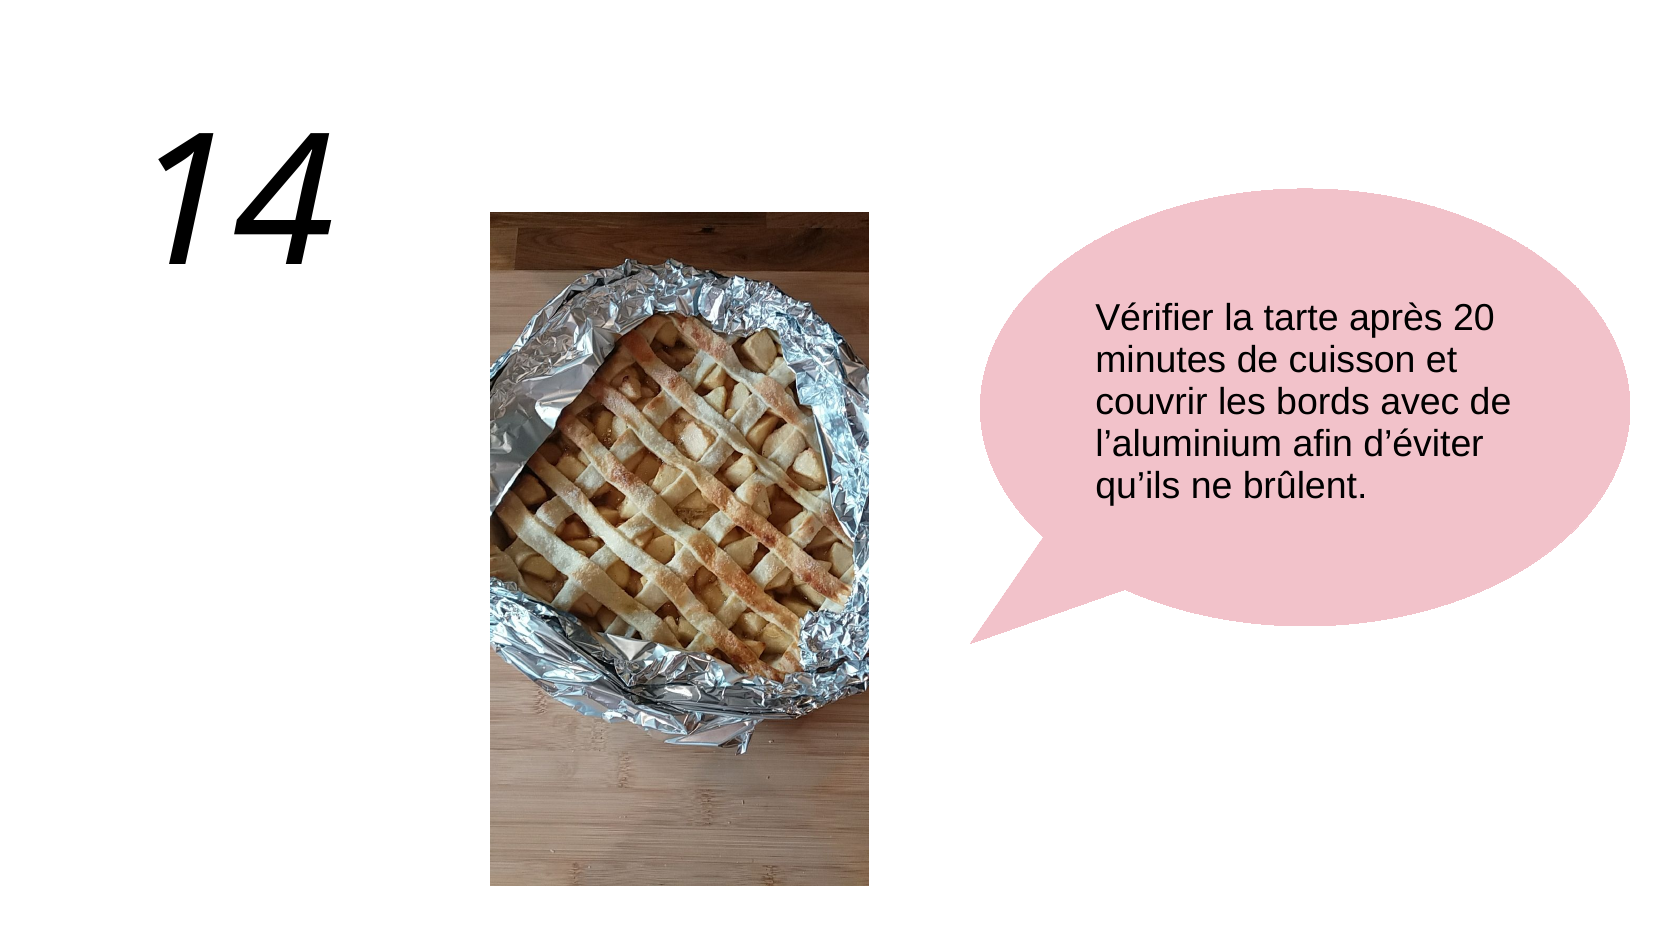

14
Vérifier la tarte après 20 minutes de cuisson et couvrir les bords avec de l’aluminium afin d’éviter qu’ils ne brûlent.